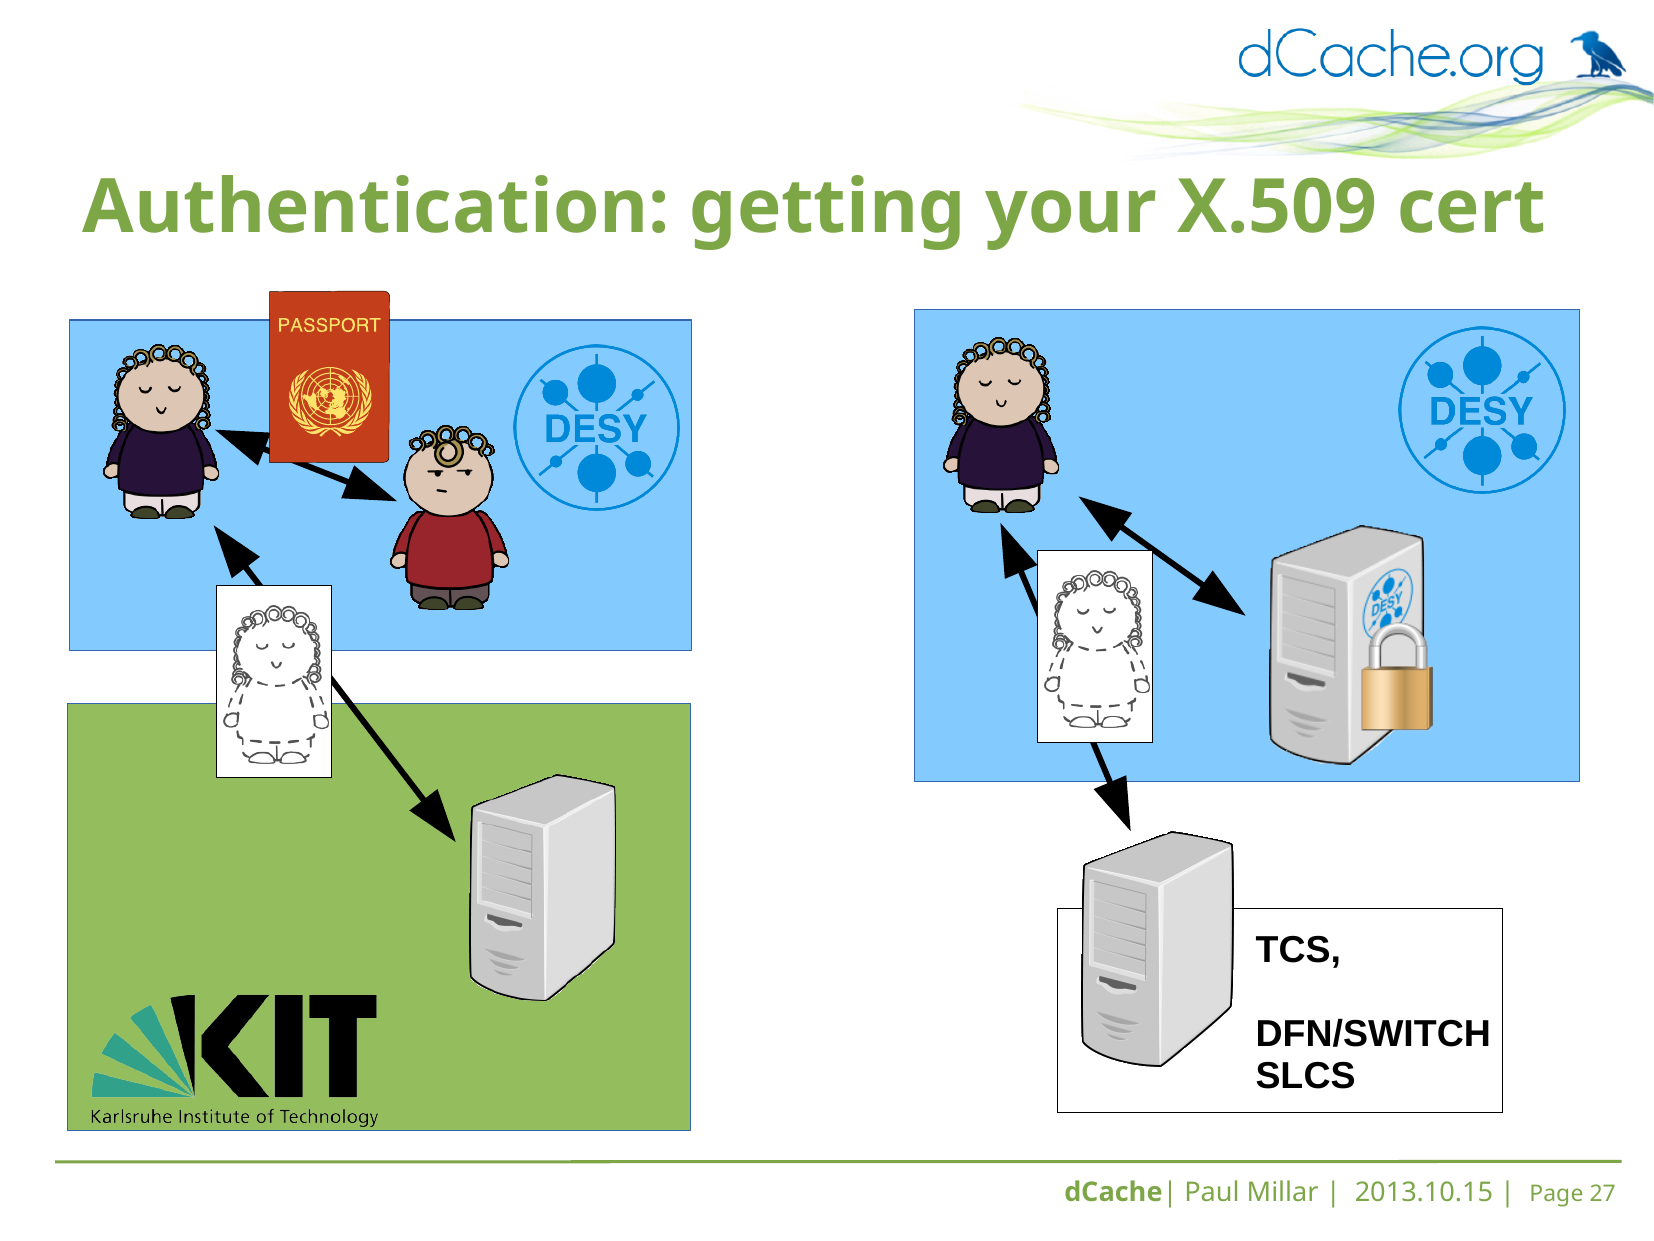

# Authentication: getting your X.509 cert
TCS,
DFN/SWITCH
SLCS
27